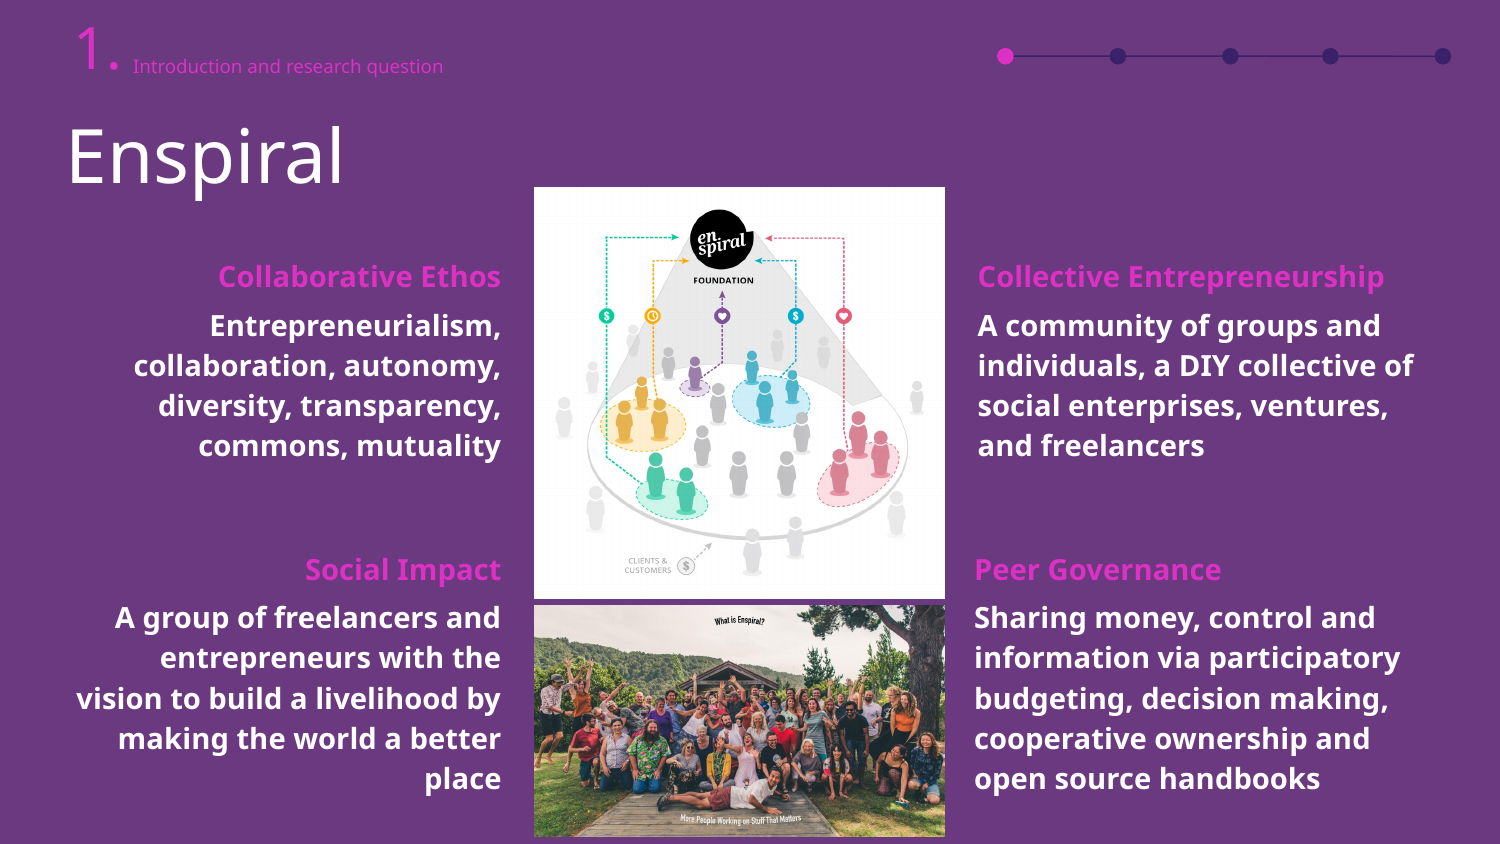

1.
Introduction and research question
# Enspiral
Collaborative Ethos
Entrepreneurialism, collaboration, autonomy, diversity, transparency, commons, mutuality
Collective Entrepreneurship
A community of groups and individuals, a DIY collective of social enterprises, ventures, and freelancers
Social Impact
A group of freelancers and entrepreneurs with the vision to build a livelihood by making the world a better place
Peer Governance
Sharing money, control and information via participatory budgeting, decision making, cooperative ownership and open source handbooks